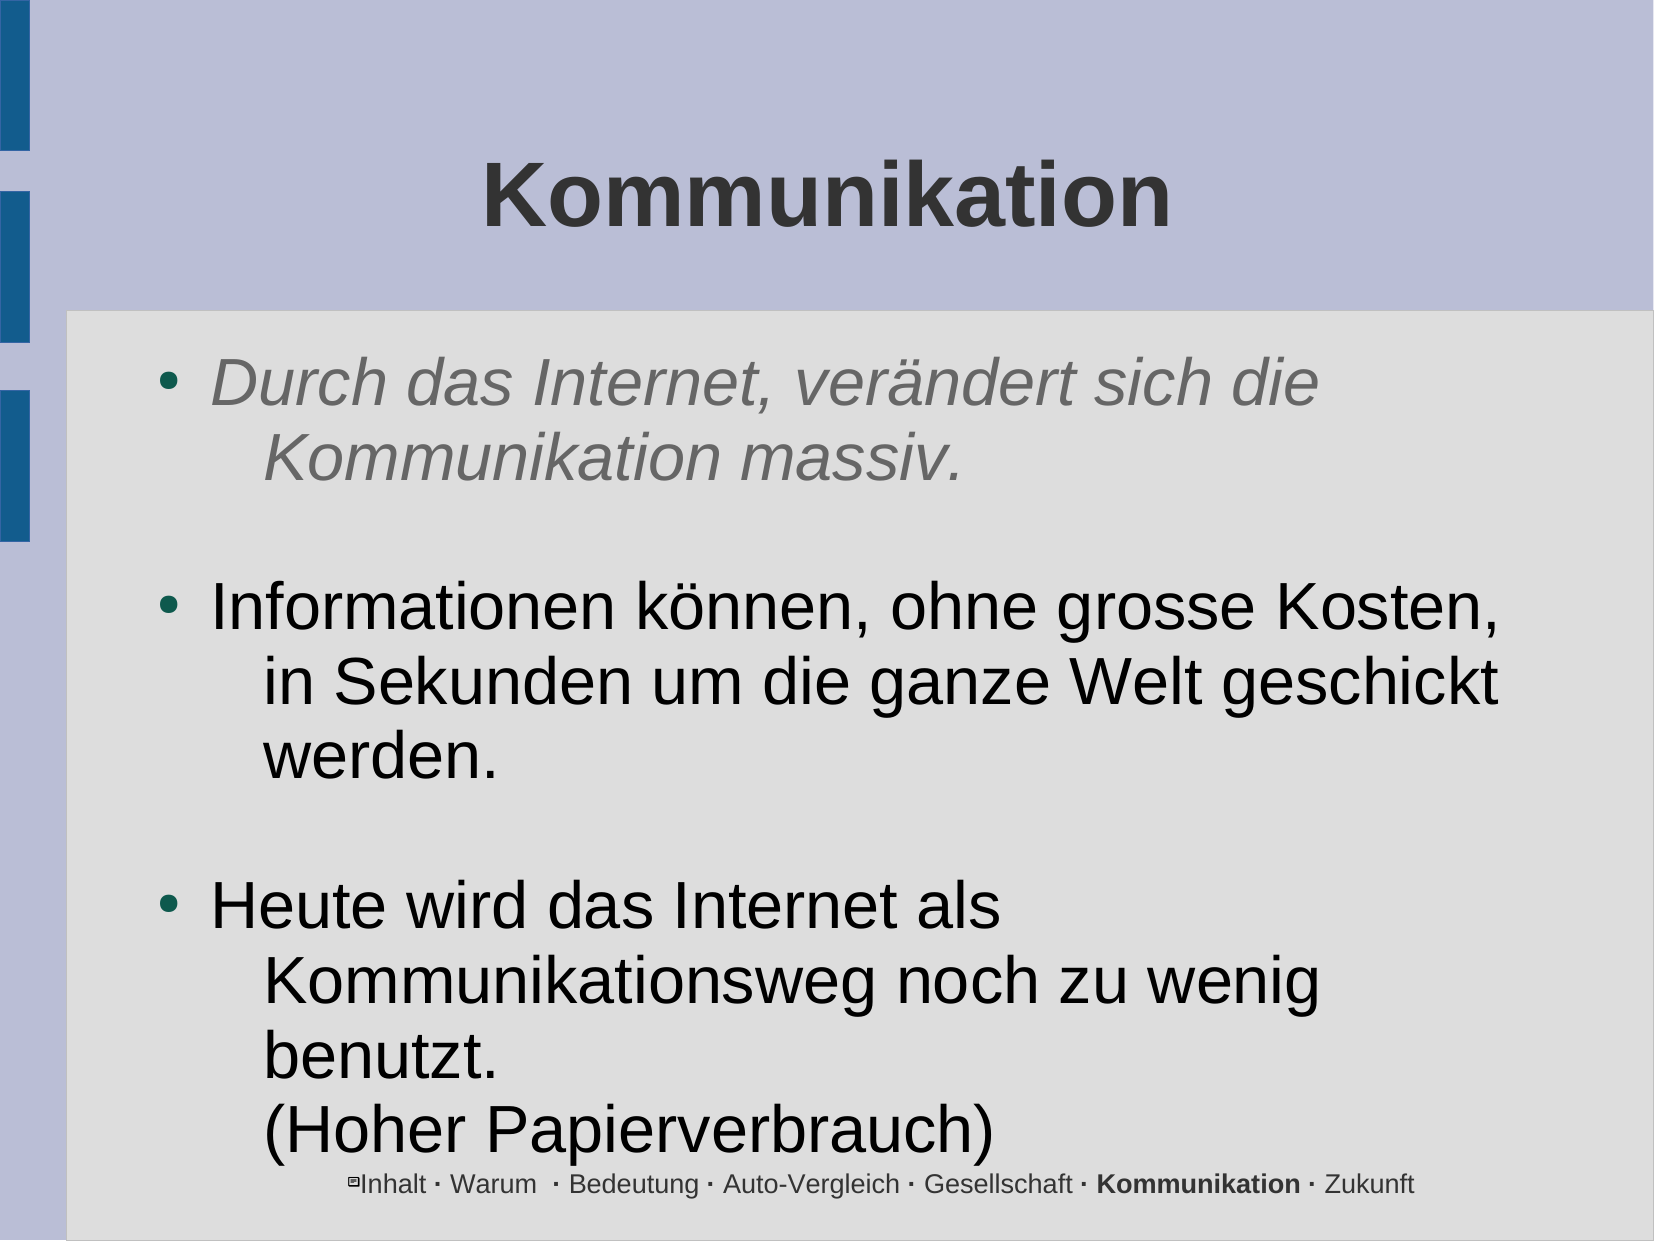

# Kommunikation
Durch das Internet, verändert sich die Kommunikation massiv.
Informationen können, ohne grosse Kosten, in Sekunden um die ganze Welt geschickt werden.
Heute wird das Internet als Kommunikationsweg noch zu wenig benutzt.
(Hoher Papierverbrauch)
Inhalt · Warum · Bedeutung · Auto-Vergleich · Gesellschaft · Kommunikation · Zukunft